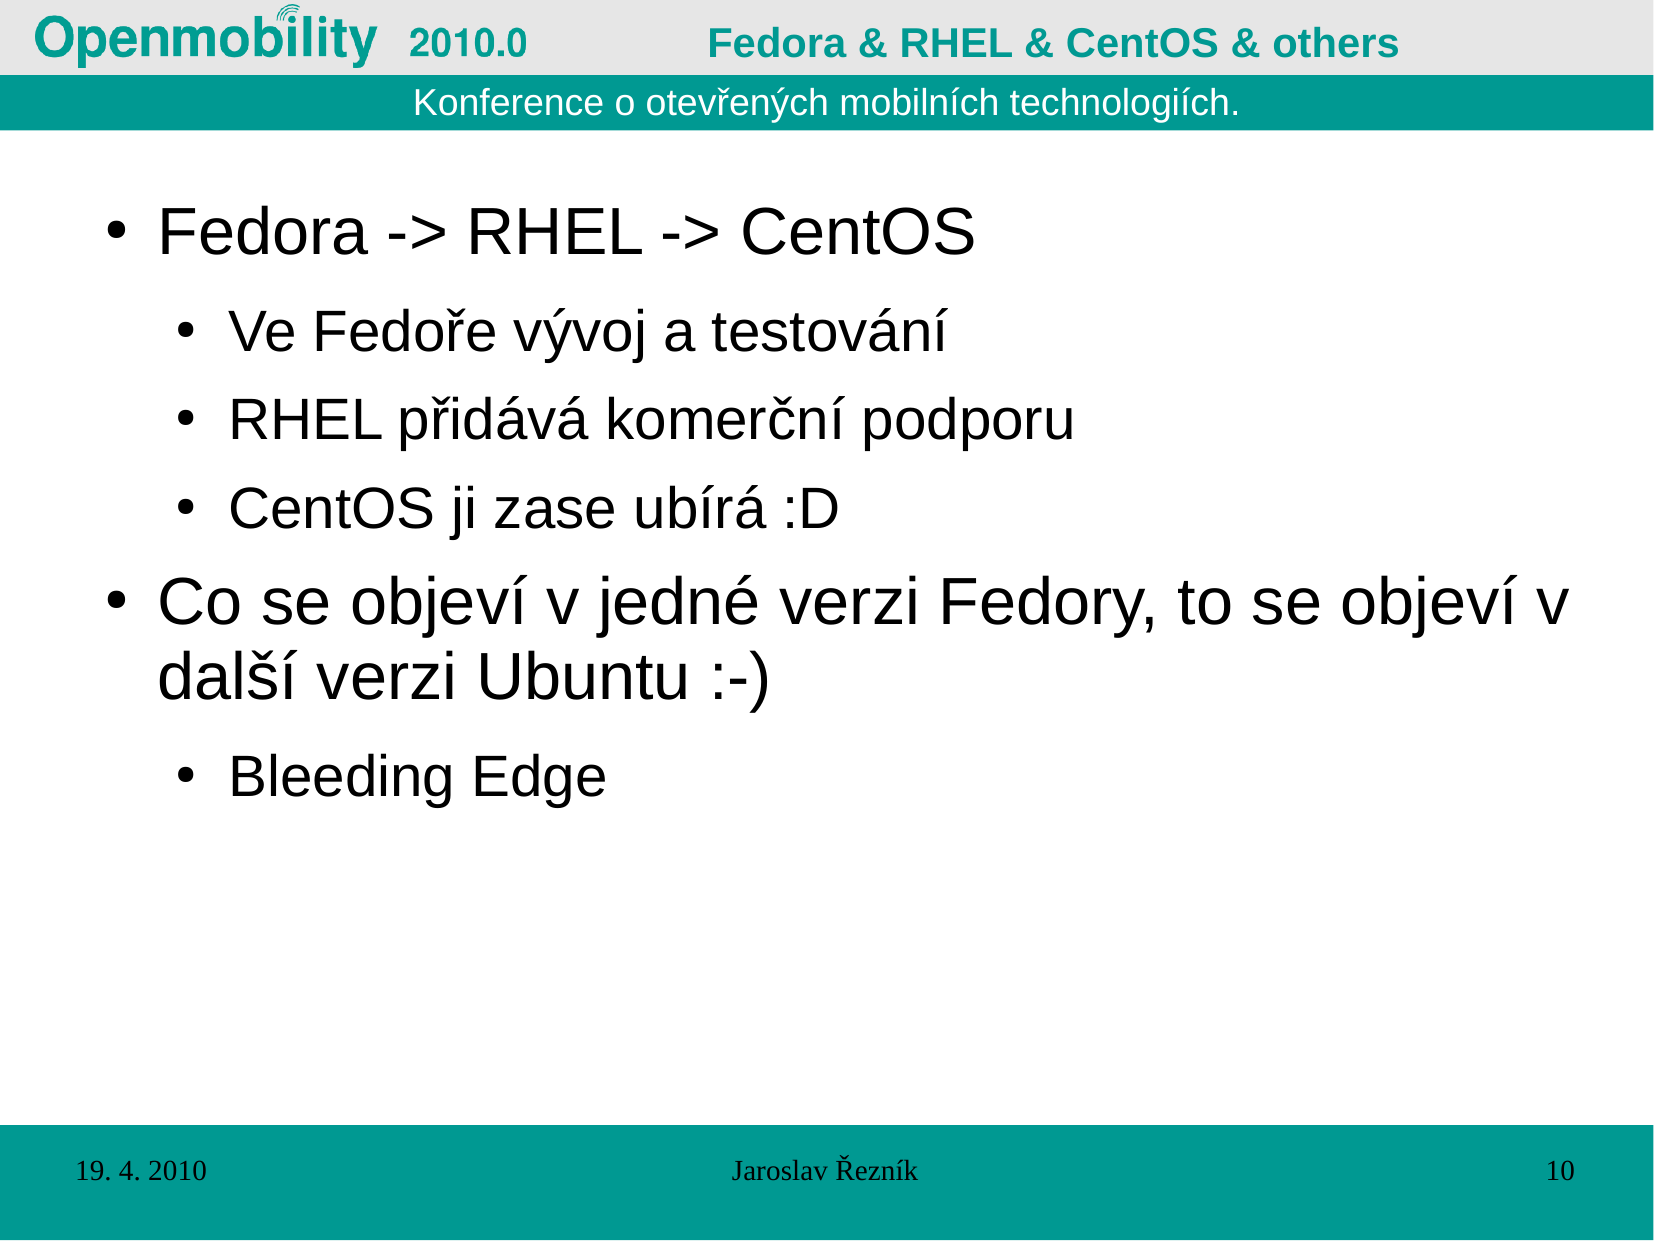

# Fedora & RHEL & CentOS & others
Fedora -> RHEL -> CentOS
Ve Fedoře vývoj a testování
RHEL přidává komerční podporu
CentOS ji zase ubírá :D
Co se objeví v jedné verzi Fedory, to se objeví v další verzi Ubuntu :-)
Bleeding Edge
19. 4. 2010
Jaroslav Řezník
10